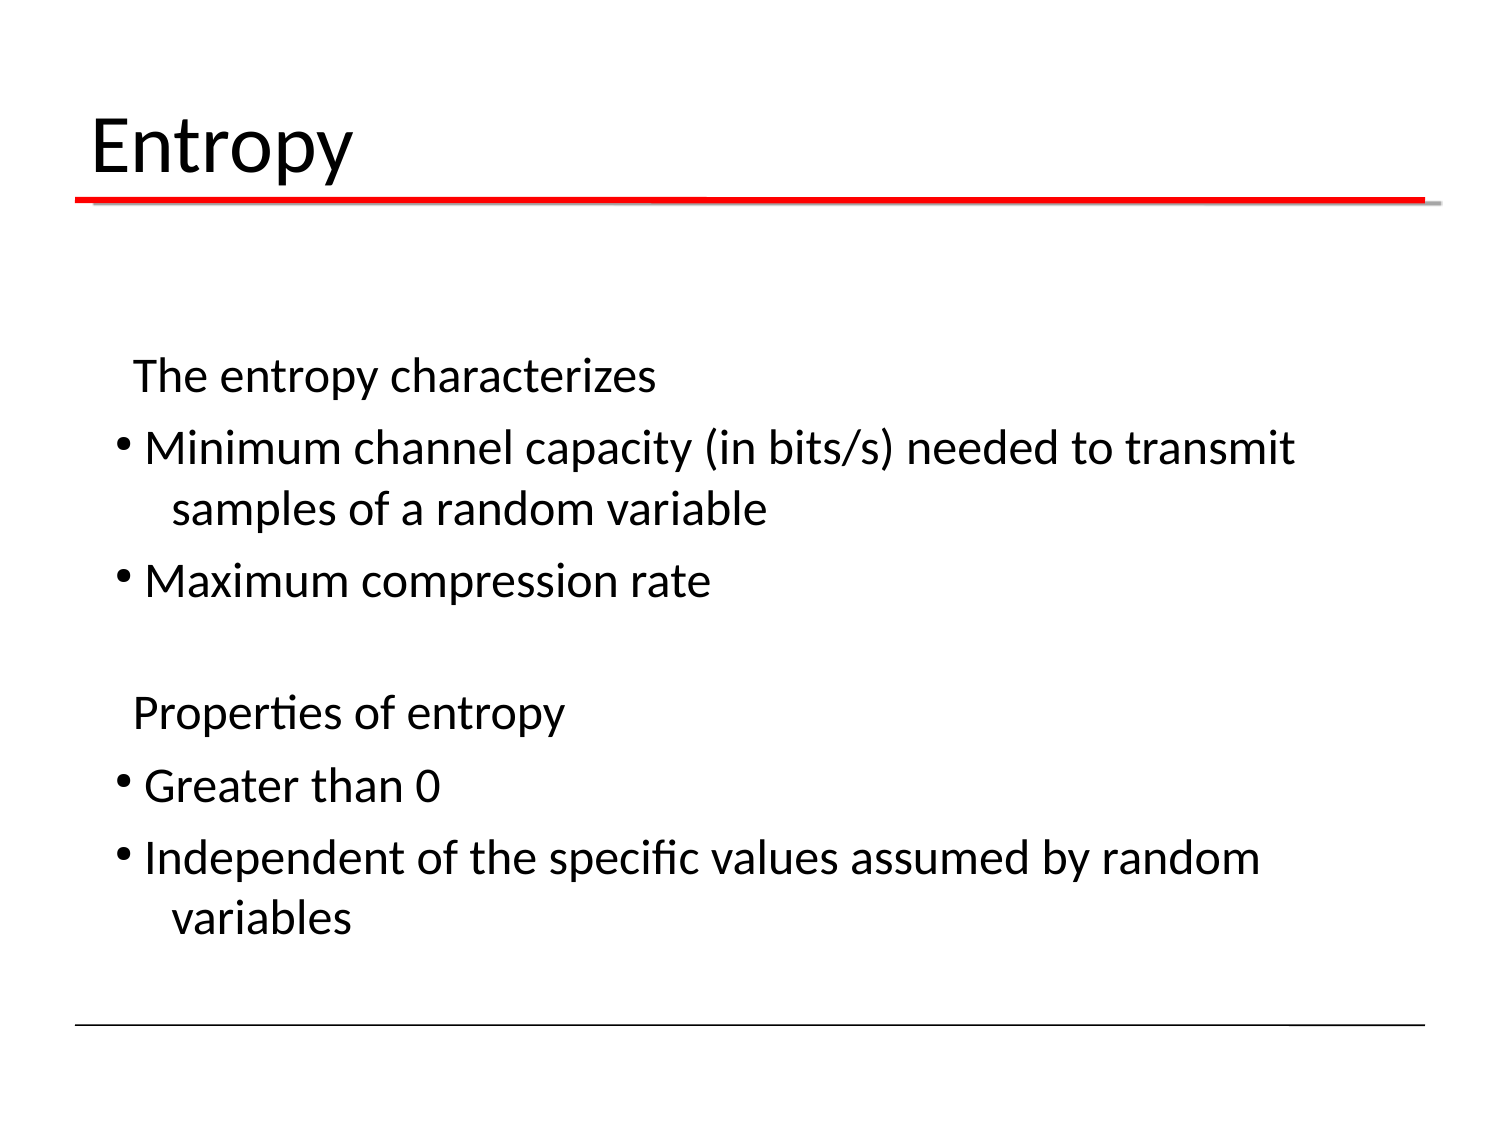

# Entropy
The entropy characterizes
 Minimum channel capacity (in bits/s) needed to transmit samples of a random variable
 Maximum compression rate
Properties of entropy
 Greater than 0
 Independent of the specific values assumed by random variables